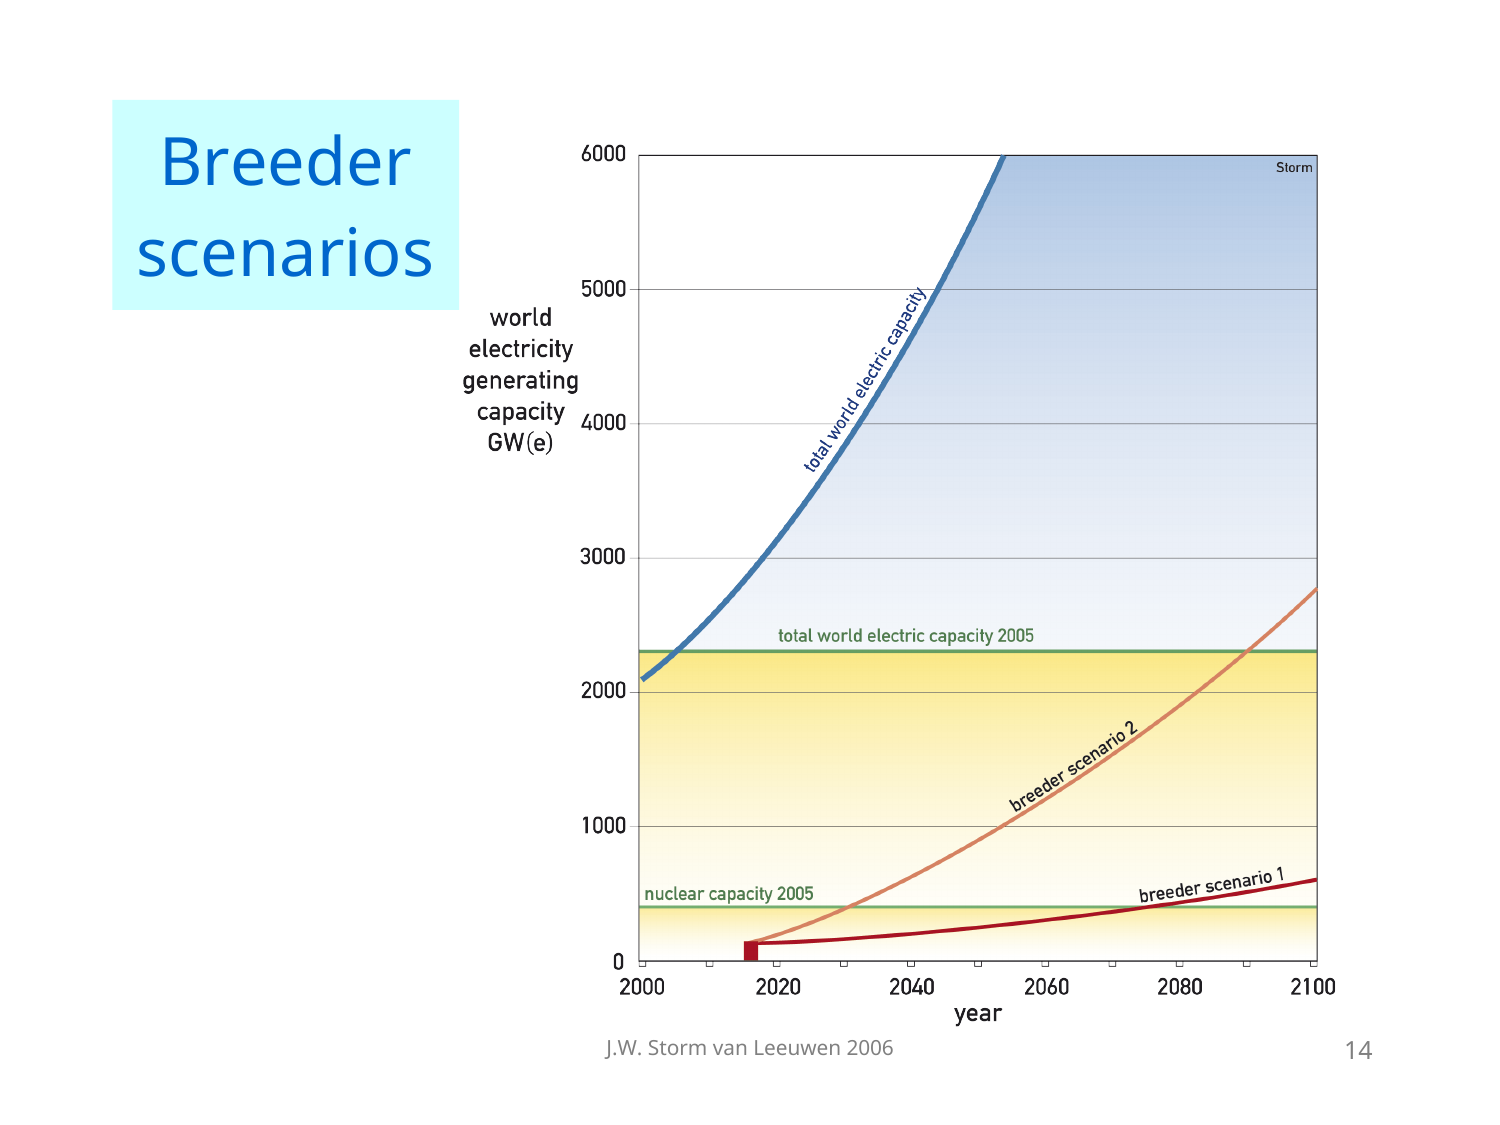

# Breeder scenarios
J.W. Storm van Leeuwen 2006
14